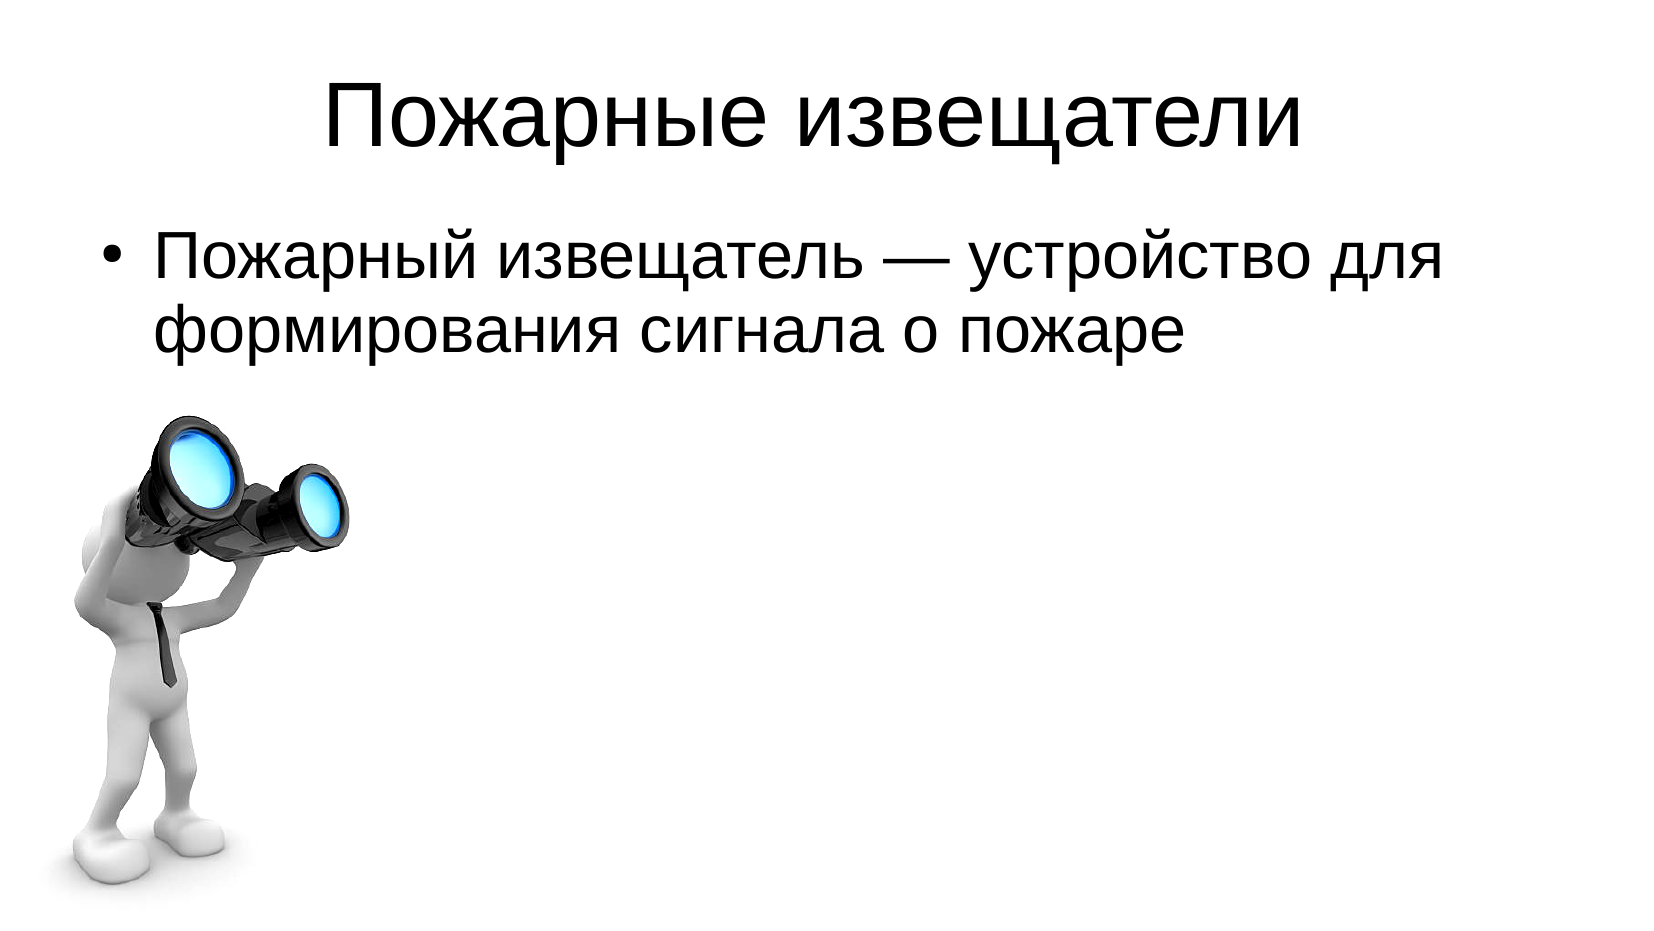

# Пожарные извещатели
Пожарный извещатель — устройство для формирования сигнала о пожаре